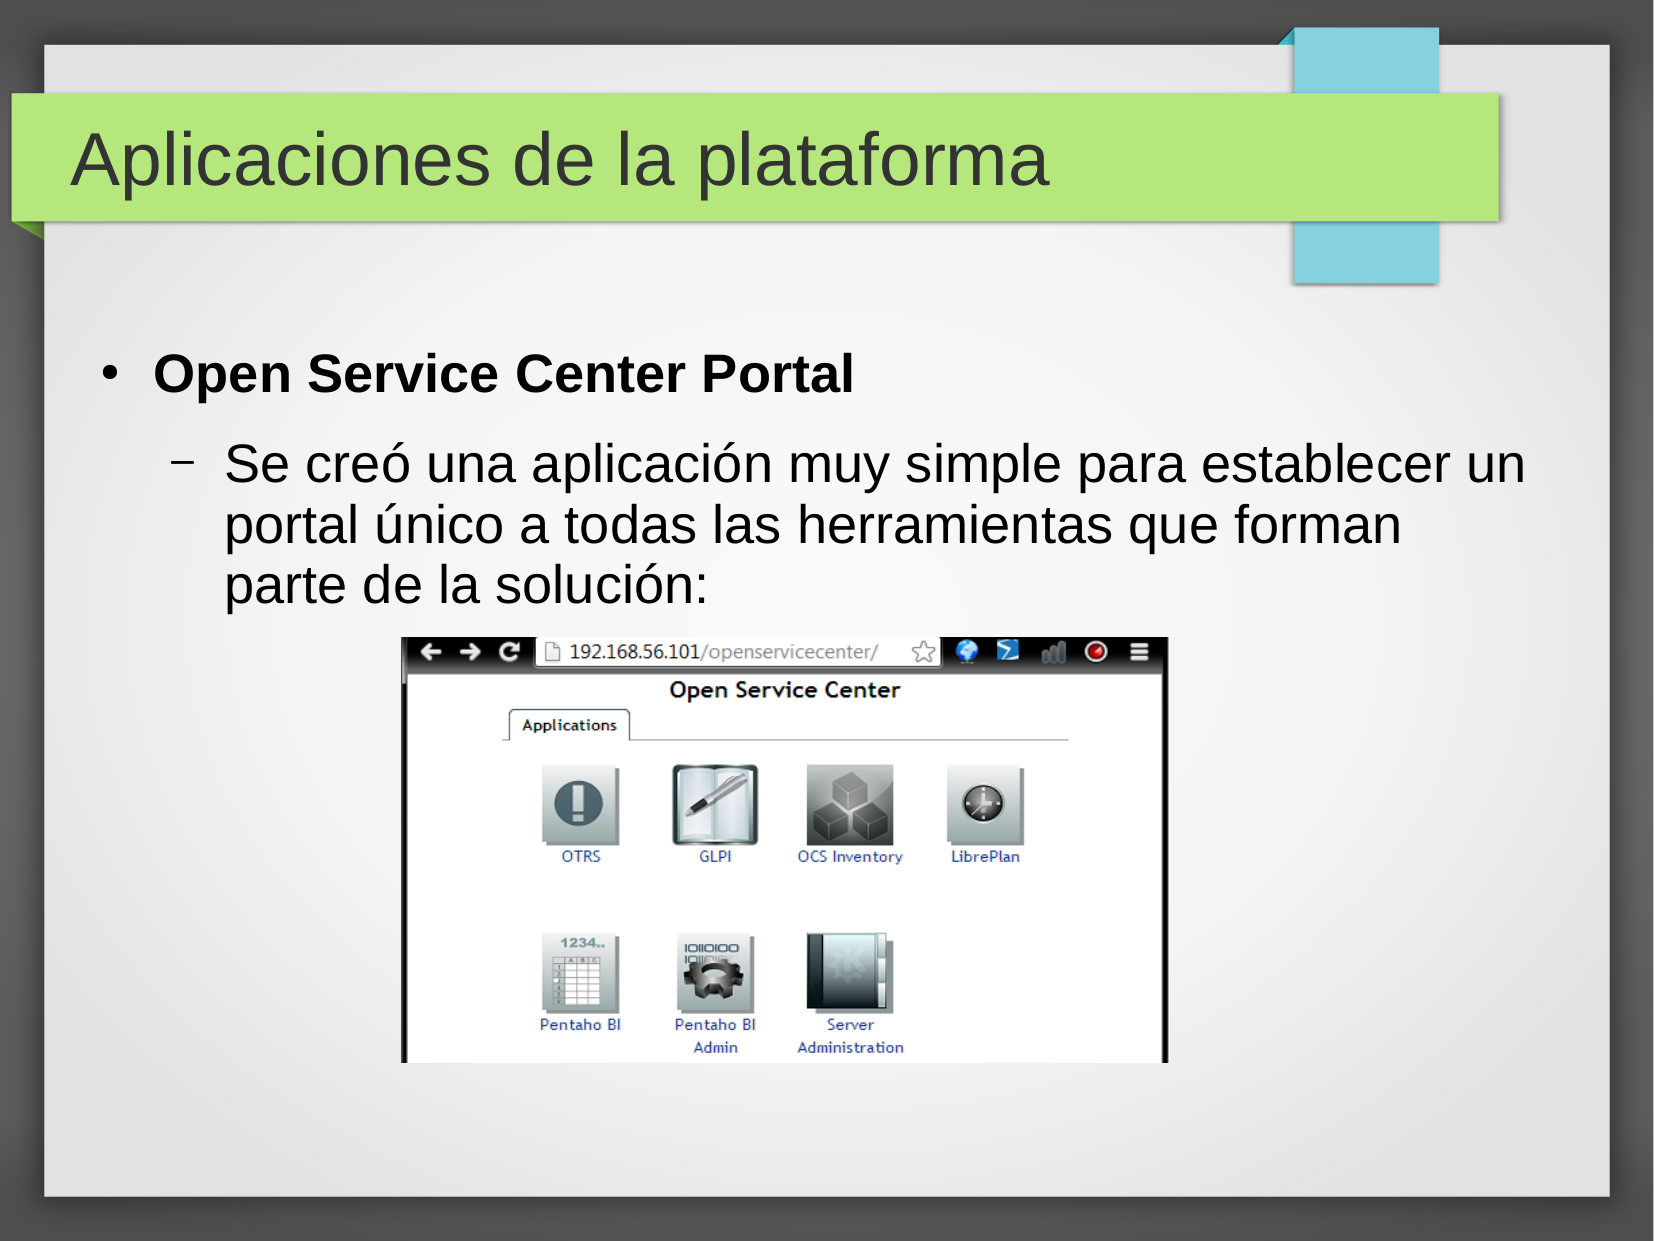

# Aplicaciones de la plataforma
Open Service Center Portal
Se creó una aplicación muy simple para establecer un portal único a todas las herramientas que forman parte de la solución: